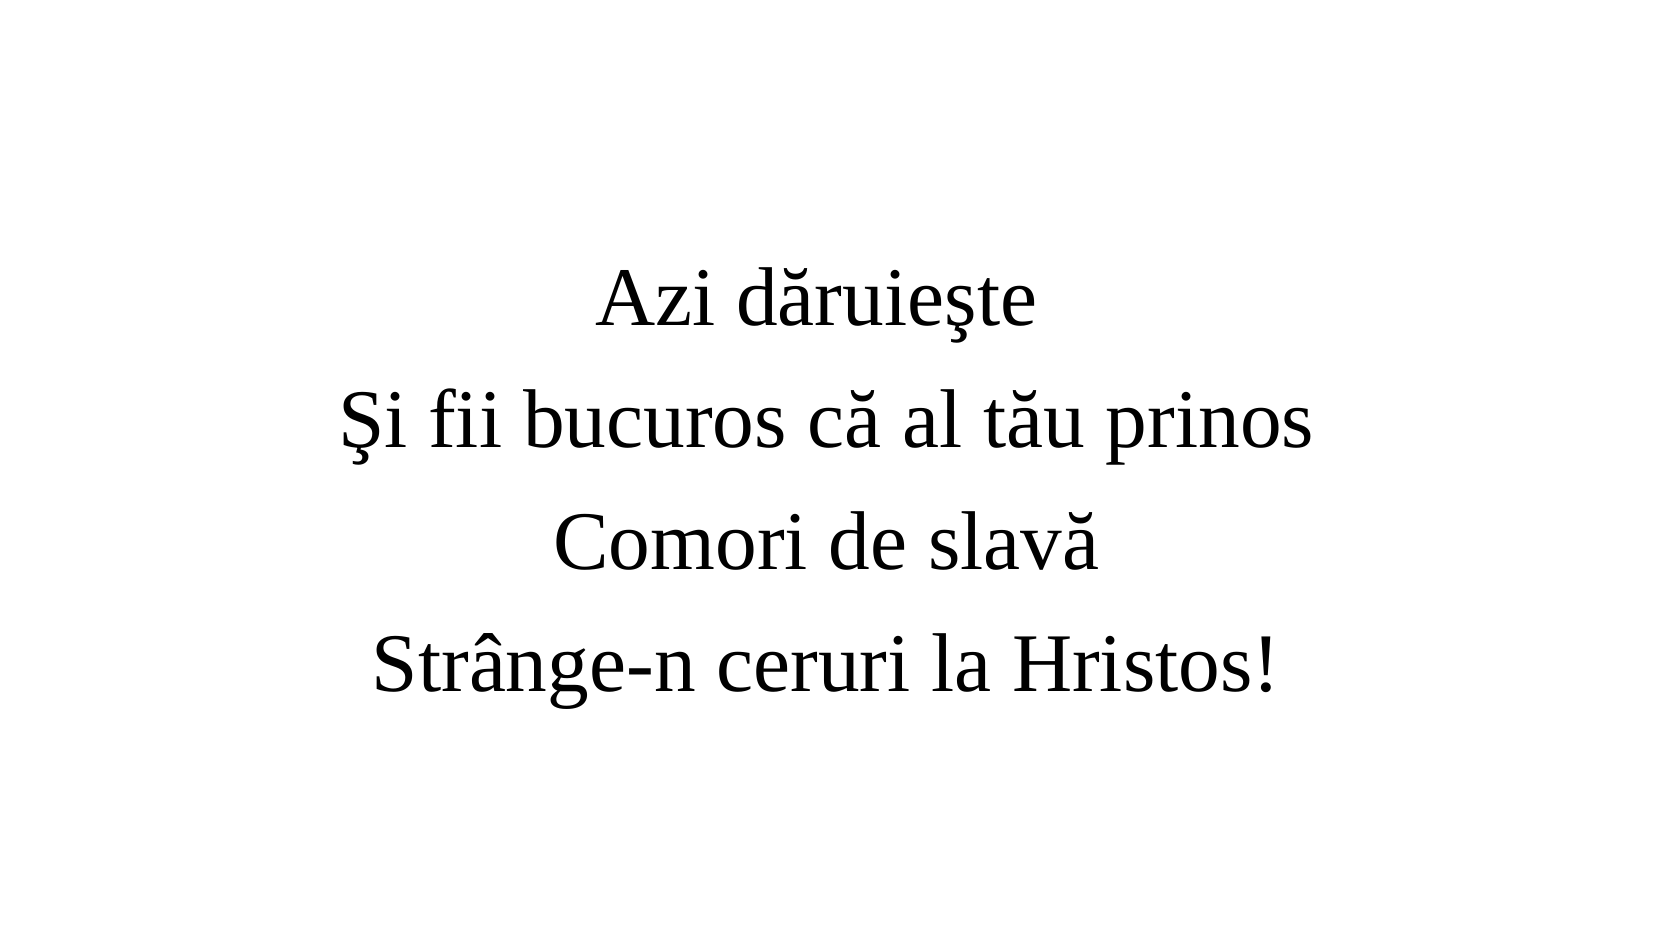

# Azi dăruieşte
Şi fii bucuros că al tău prinos
Comori de slavă
Strânge-n ceruri la Hristos!